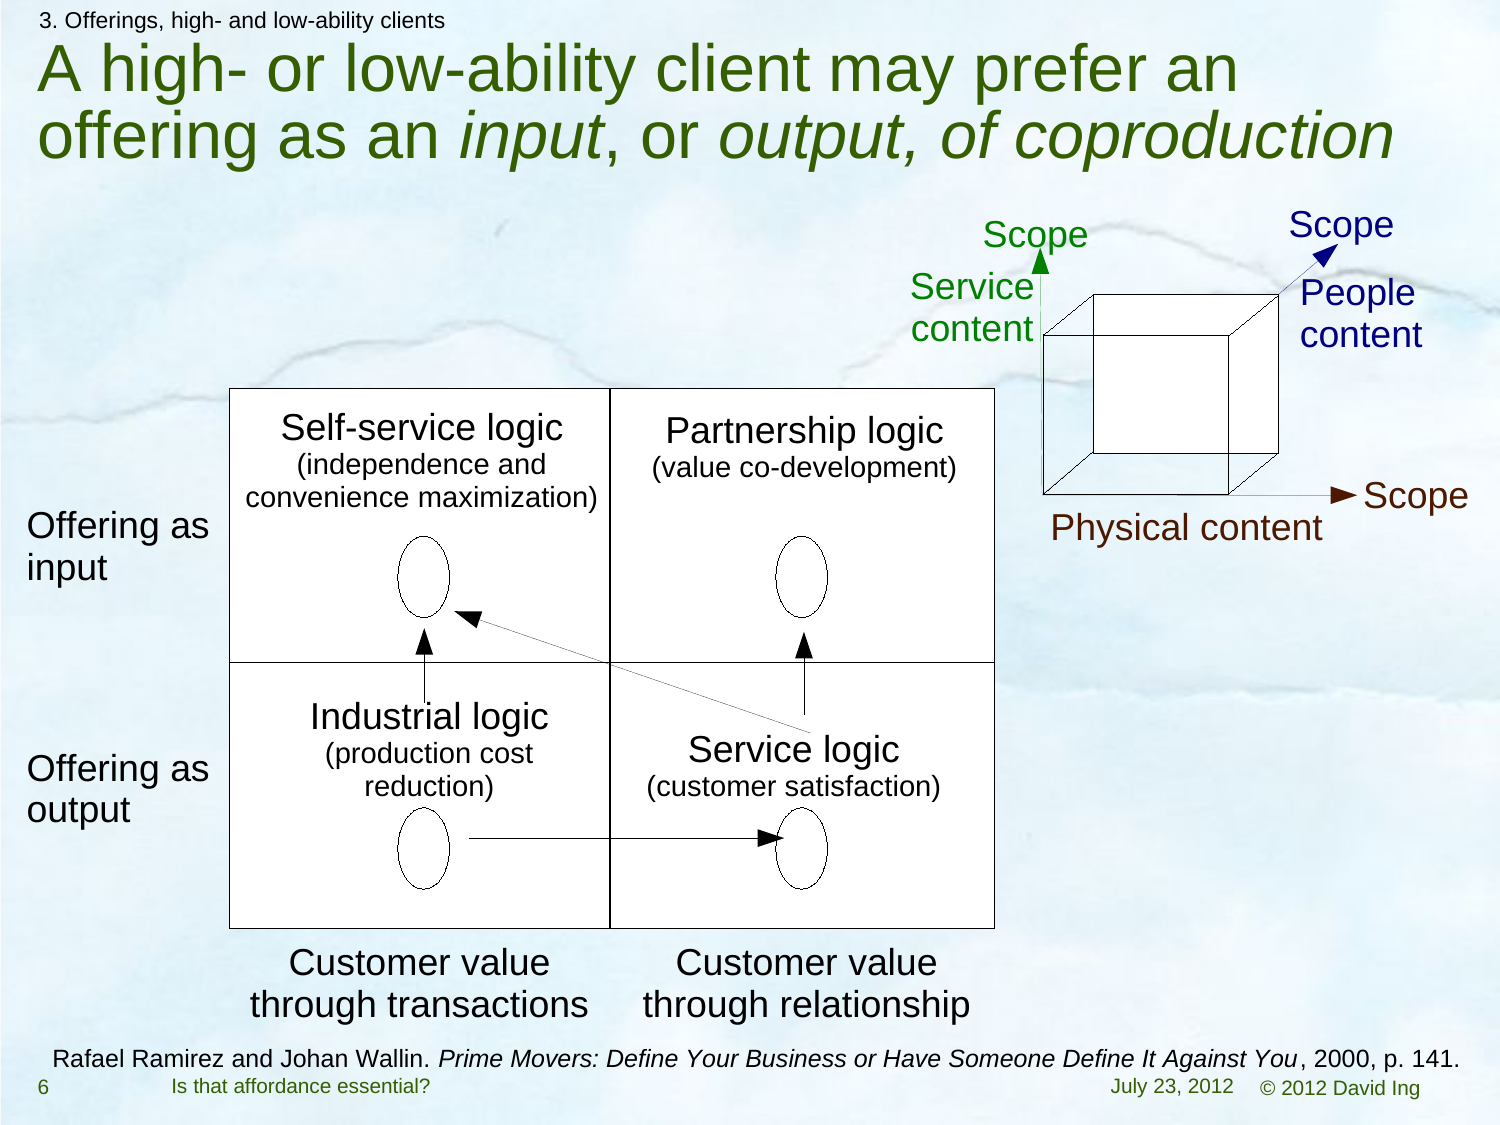

3. Offerings, high- and low-ability clients
# A high- or low-ability client may prefer an offering as an input, or output, of coproduction
Scope
Scope
Service content
People content
Partnership logic
(value co-development)
Self-service logic
(independence and convenience maximization)
Scope
Offering as input
Physical content
Industrial logic
(production cost reduction)
Service logic
(customer satisfaction)
Offering as output
Customer value through transactions
Customer value through relationship
Rafael Ramirez and Johan Wallin. Prime Movers: Define Your Business or Have Someone Define It Against You, 2000, p. 141.
Is that affordance essential?
July 23, 2012
6